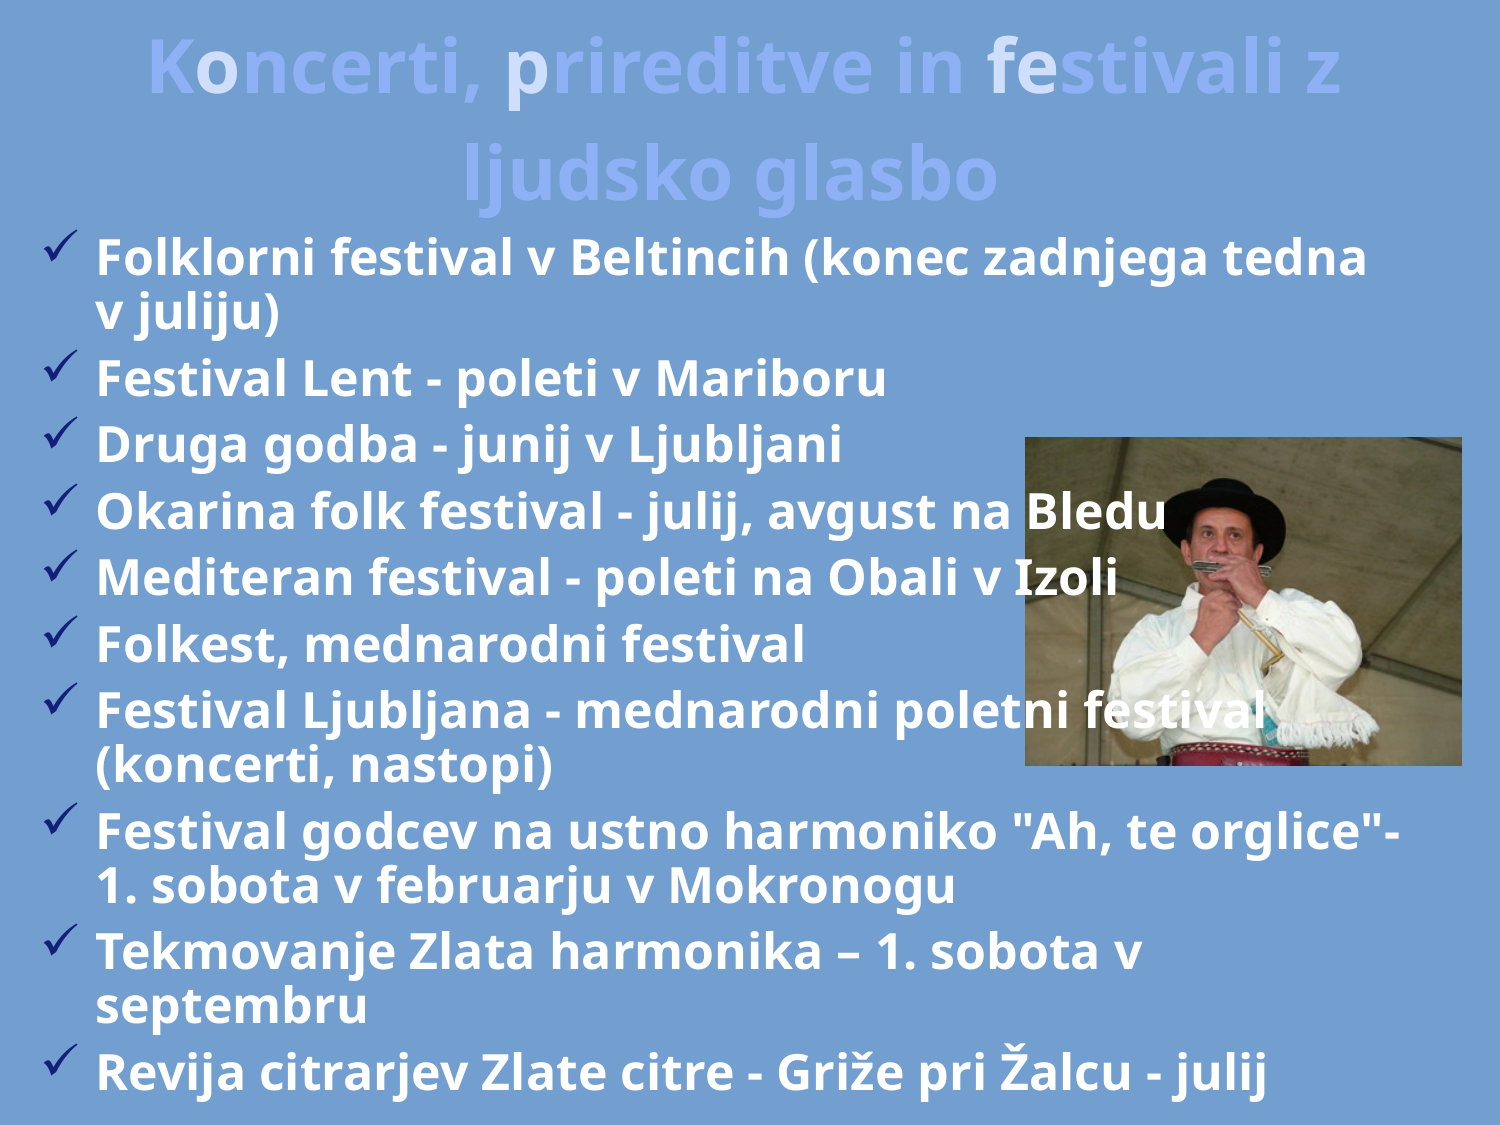

# Koncerti, prireditve in festivali z ljudsko glasbo
Folklorni festival v Beltincih (konec zadnjega tedna v juliju)
Festival Lent - poleti v Mariboru
Druga godba - junij v Ljubljani
Okarina folk festival - julij, avgust na Bledu
Mediteran festival - poleti na Obali v Izoli
Folkest, mednarodni festival
Festival Ljubljana - mednarodni poletni festival (koncerti, nastopi)
Festival godcev na ustno harmoniko "Ah, te orglice"- 1. sobota v februarju v Mokronogu
Tekmovanje Zlata harmonika – 1. sobota v septembru
Revija citrarjev Zlate citre - Griže pri Žalcu - julij